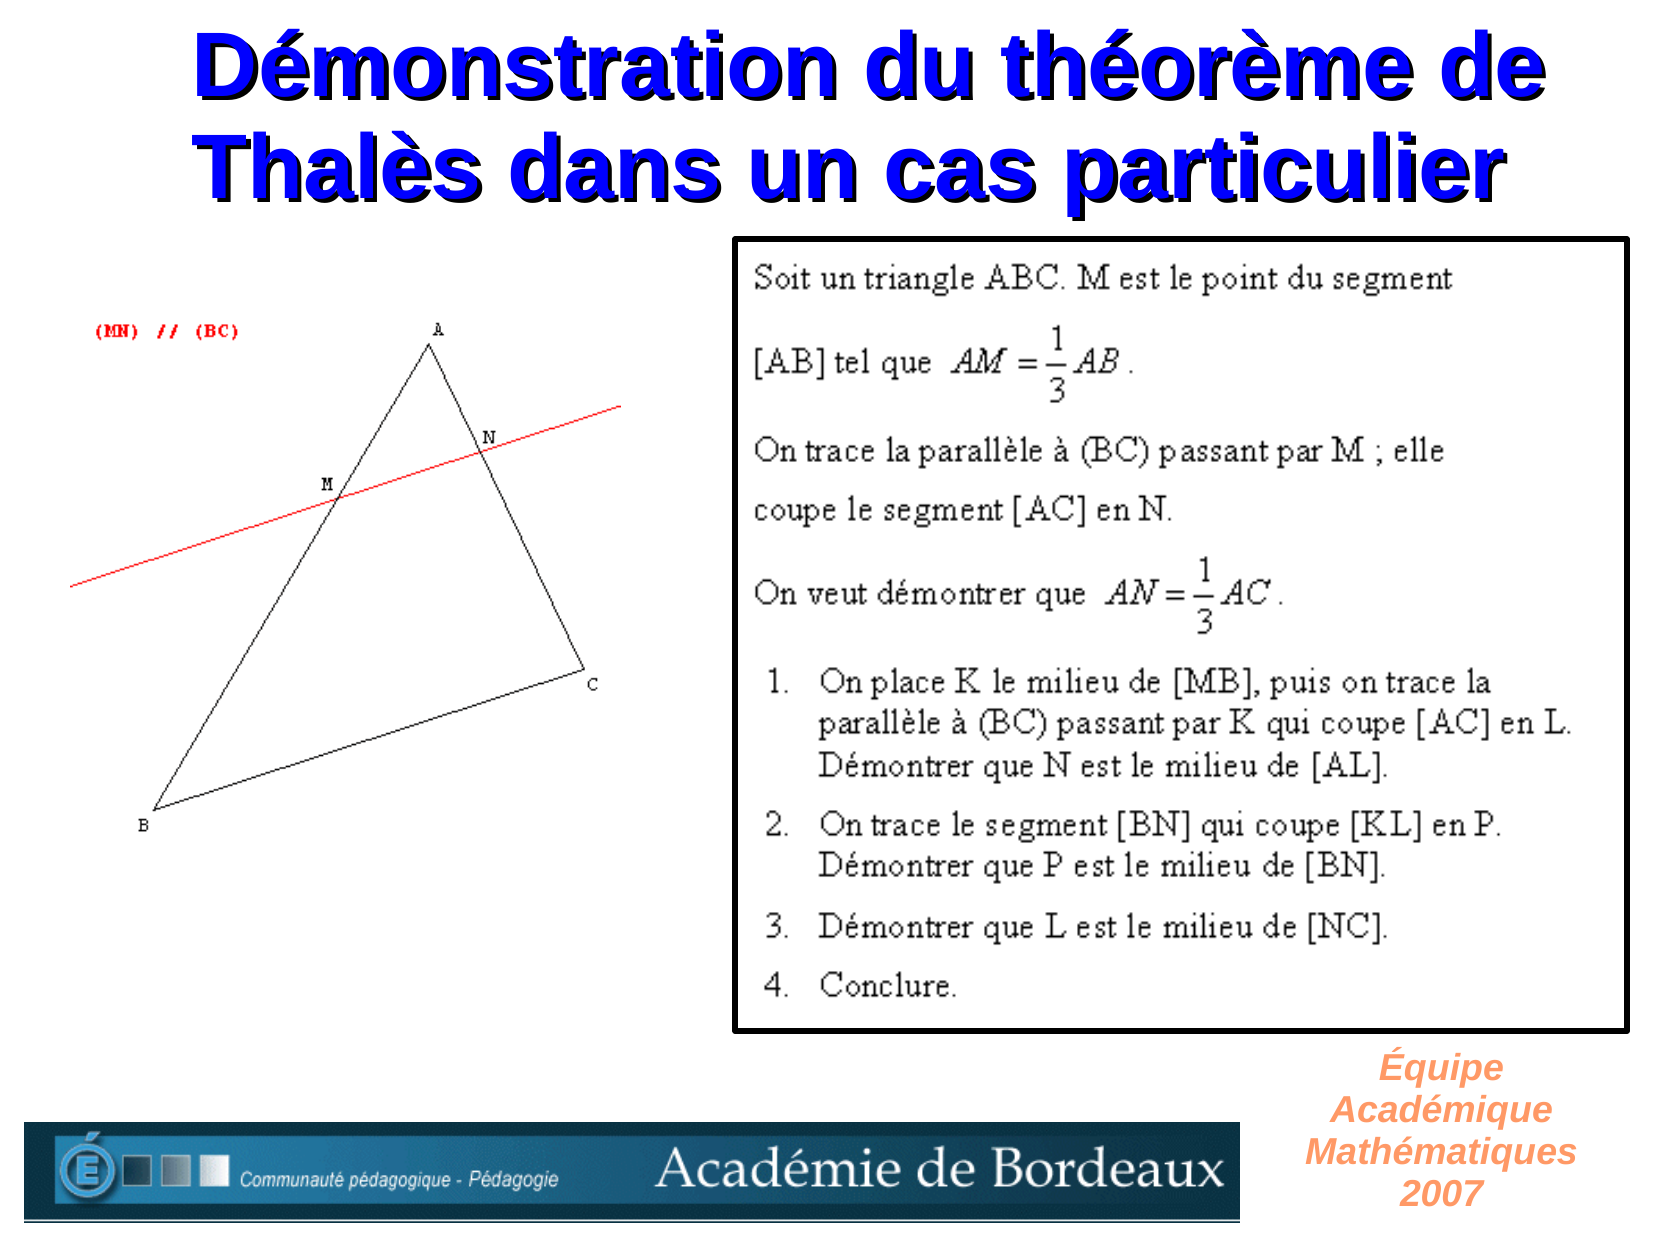

Démonstration du théorème de
Thalès dans un cas particulier
Équipe Académique Mathématiques
2007